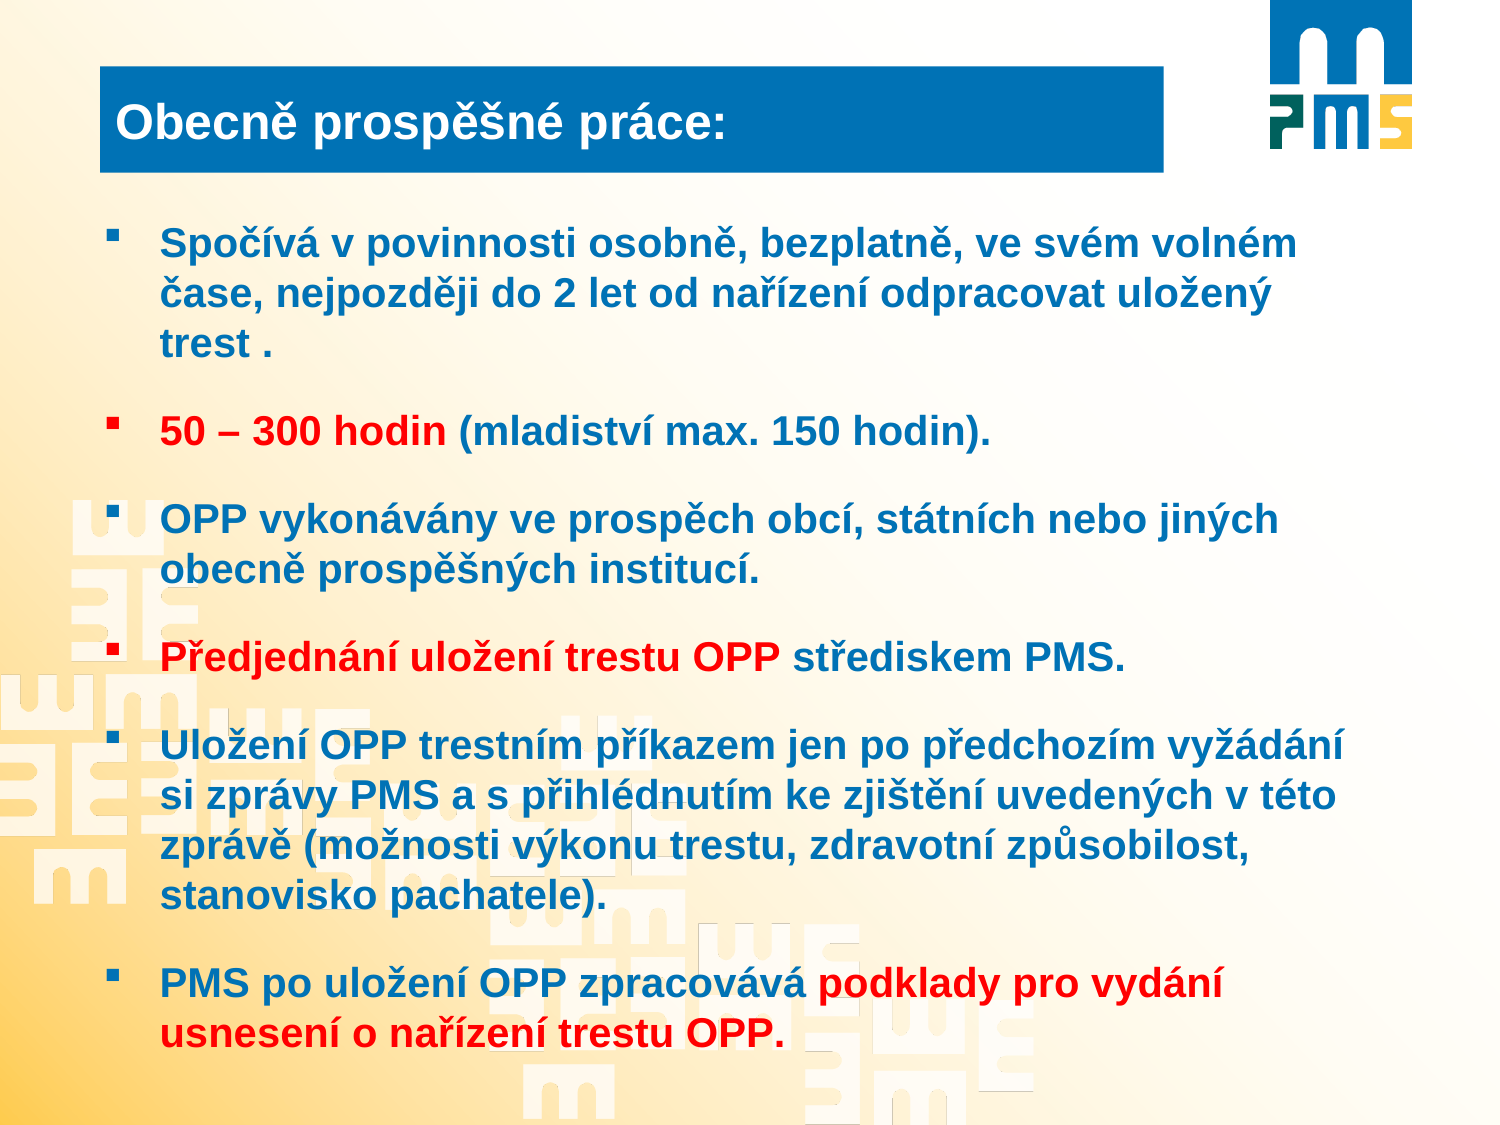

# Obecně prospěšné práce:
Spočívá v povinnosti osobně, bezplatně, ve svém volném čase, nejpozději do 2 let od nařízení odpracovat uložený trest .
50 – 300 hodin (mladiství max. 150 hodin).
OPP vykonávány ve prospěch obcí, státních nebo jiných obecně prospěšných institucí.
Předjednání uložení trestu OPP střediskem PMS.
Uložení OPP trestním příkazem jen po předchozím vyžádání si zprávy PMS a s přihlédnutím ke zjištění uvedených v této zprávě (možnosti výkonu trestu, zdravotní způsobilost, stanovisko pachatele).
PMS po uložení OPP zpracovává podklady pro vydání usnesení o nařízení trestu OPP.